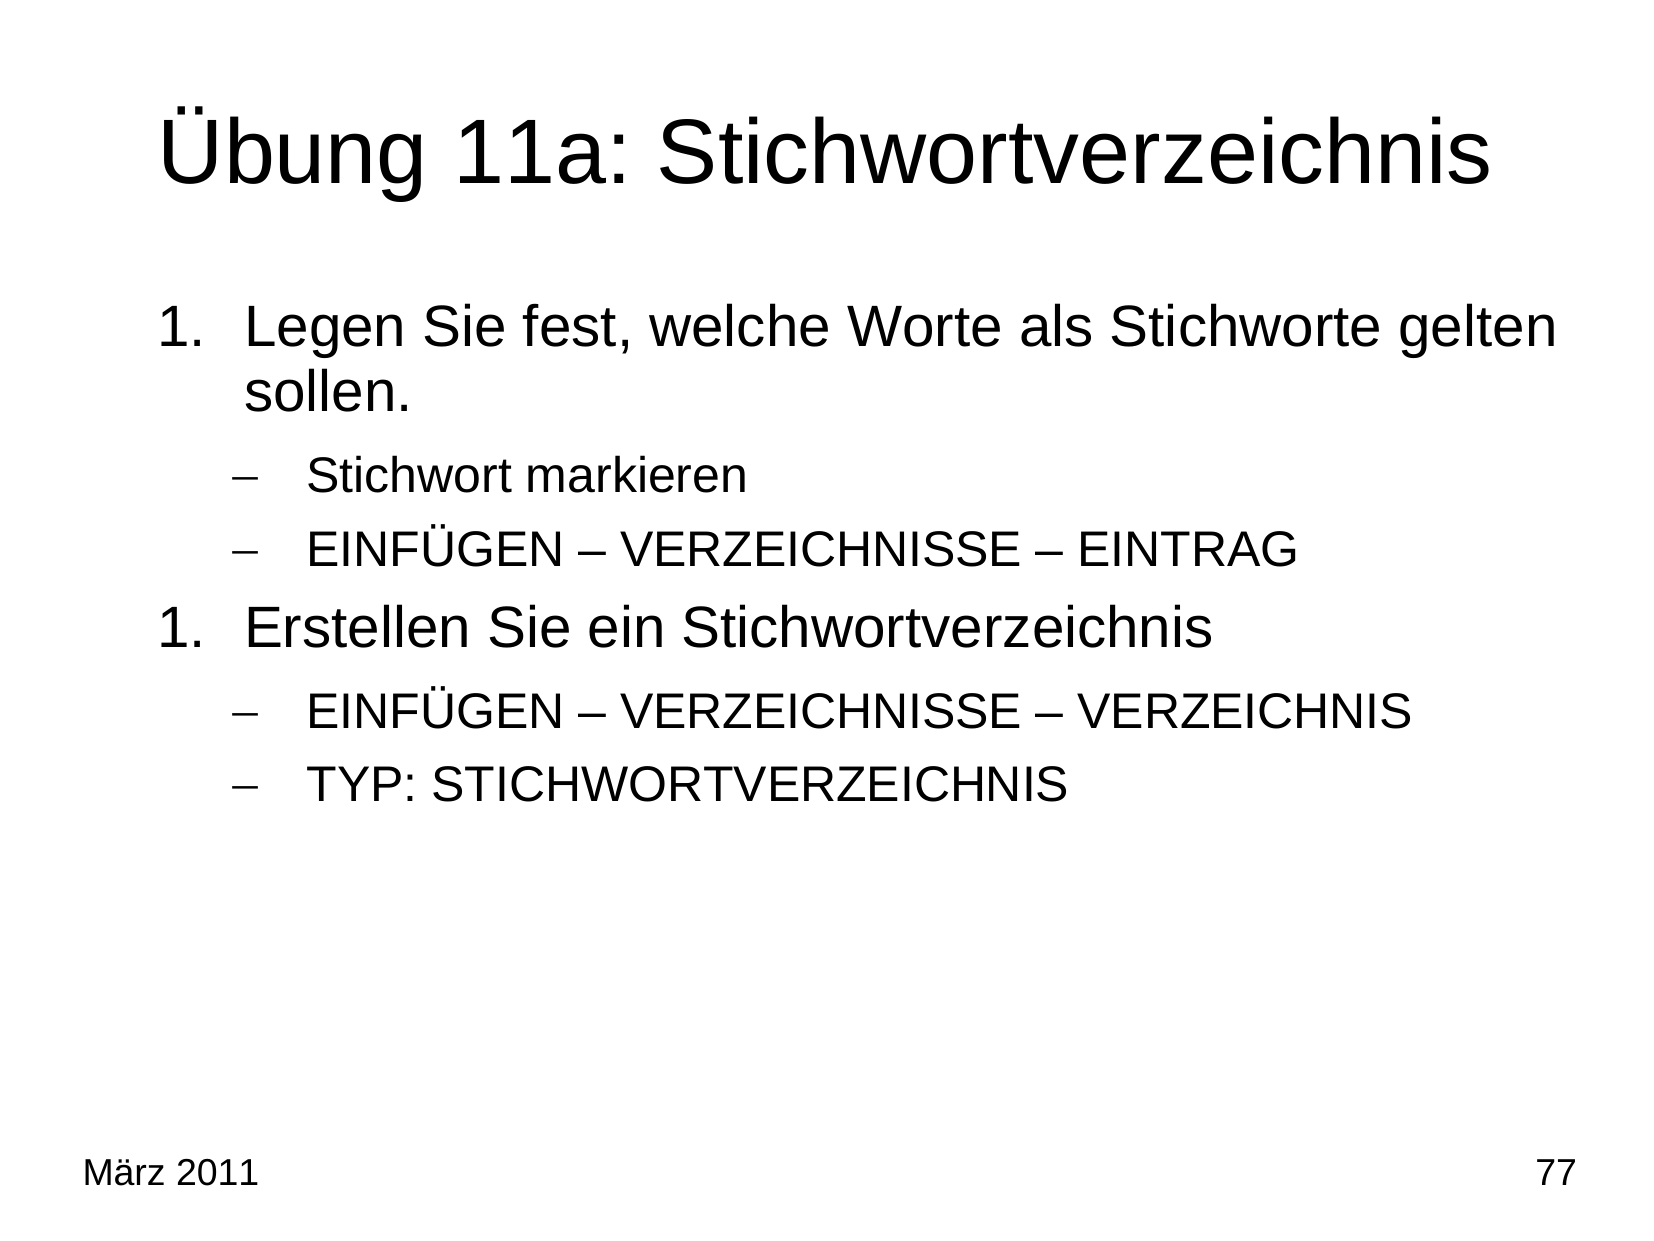

# Übung 11a: Stichwortverzeichnis
Legen Sie fest, welche Worte als Stichworte gelten sollen.
Stichwort markieren
EINFÜGEN – VERZEICHNISSE – EINTRAG
Erstellen Sie ein Stichwortverzeichnis
EINFÜGEN – VERZEICHNISSE – VERZEICHNIS
TYP: STICHWORTVERZEICHNIS
März 2011
77